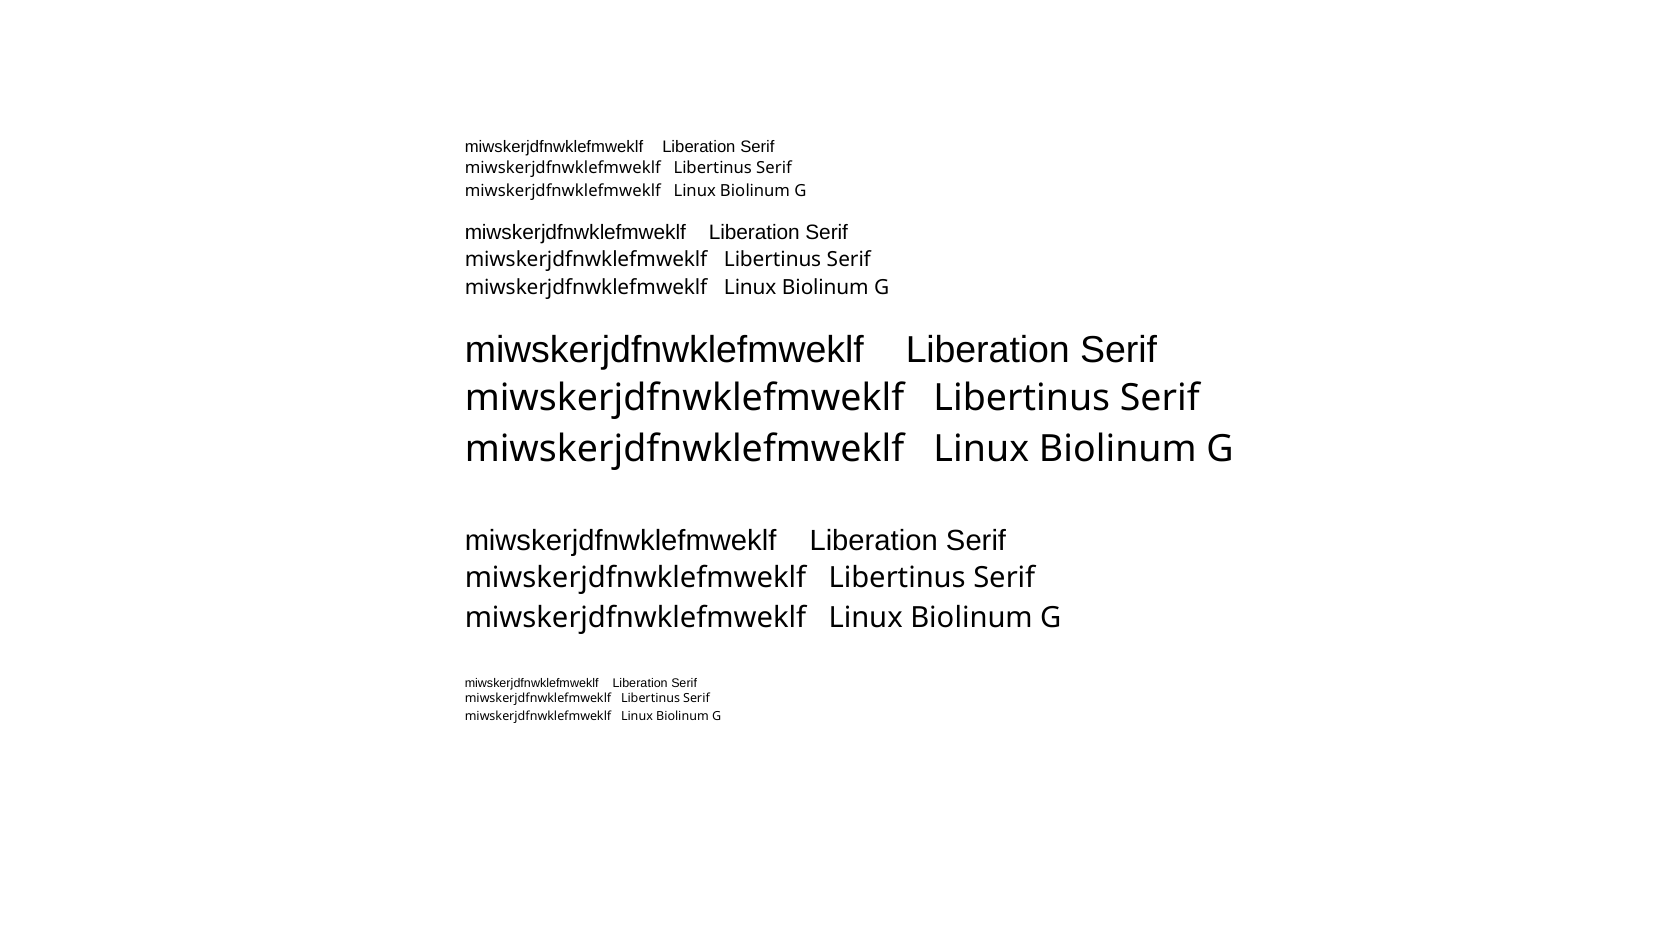

miwskerjdfnwklefmweklf Liberation Serif
miwskerjdfnwklefmweklf Libertinus Serif
miwskerjdfnwklefmweklf Linux Biolinum G
miwskerjdfnwklefmweklf Liberation Serif
miwskerjdfnwklefmweklf Libertinus Serif
miwskerjdfnwklefmweklf Linux Biolinum G
miwskerjdfnwklefmweklf Liberation Serif
miwskerjdfnwklefmweklf Libertinus Serif
miwskerjdfnwklefmweklf Linux Biolinum G
miwskerjdfnwklefmweklf Liberation Serif
miwskerjdfnwklefmweklf Libertinus Serif
miwskerjdfnwklefmweklf Linux Biolinum G
miwskerjdfnwklefmweklf Liberation Serif
miwskerjdfnwklefmweklf Libertinus Serif
miwskerjdfnwklefmweklf Linux Biolinum G